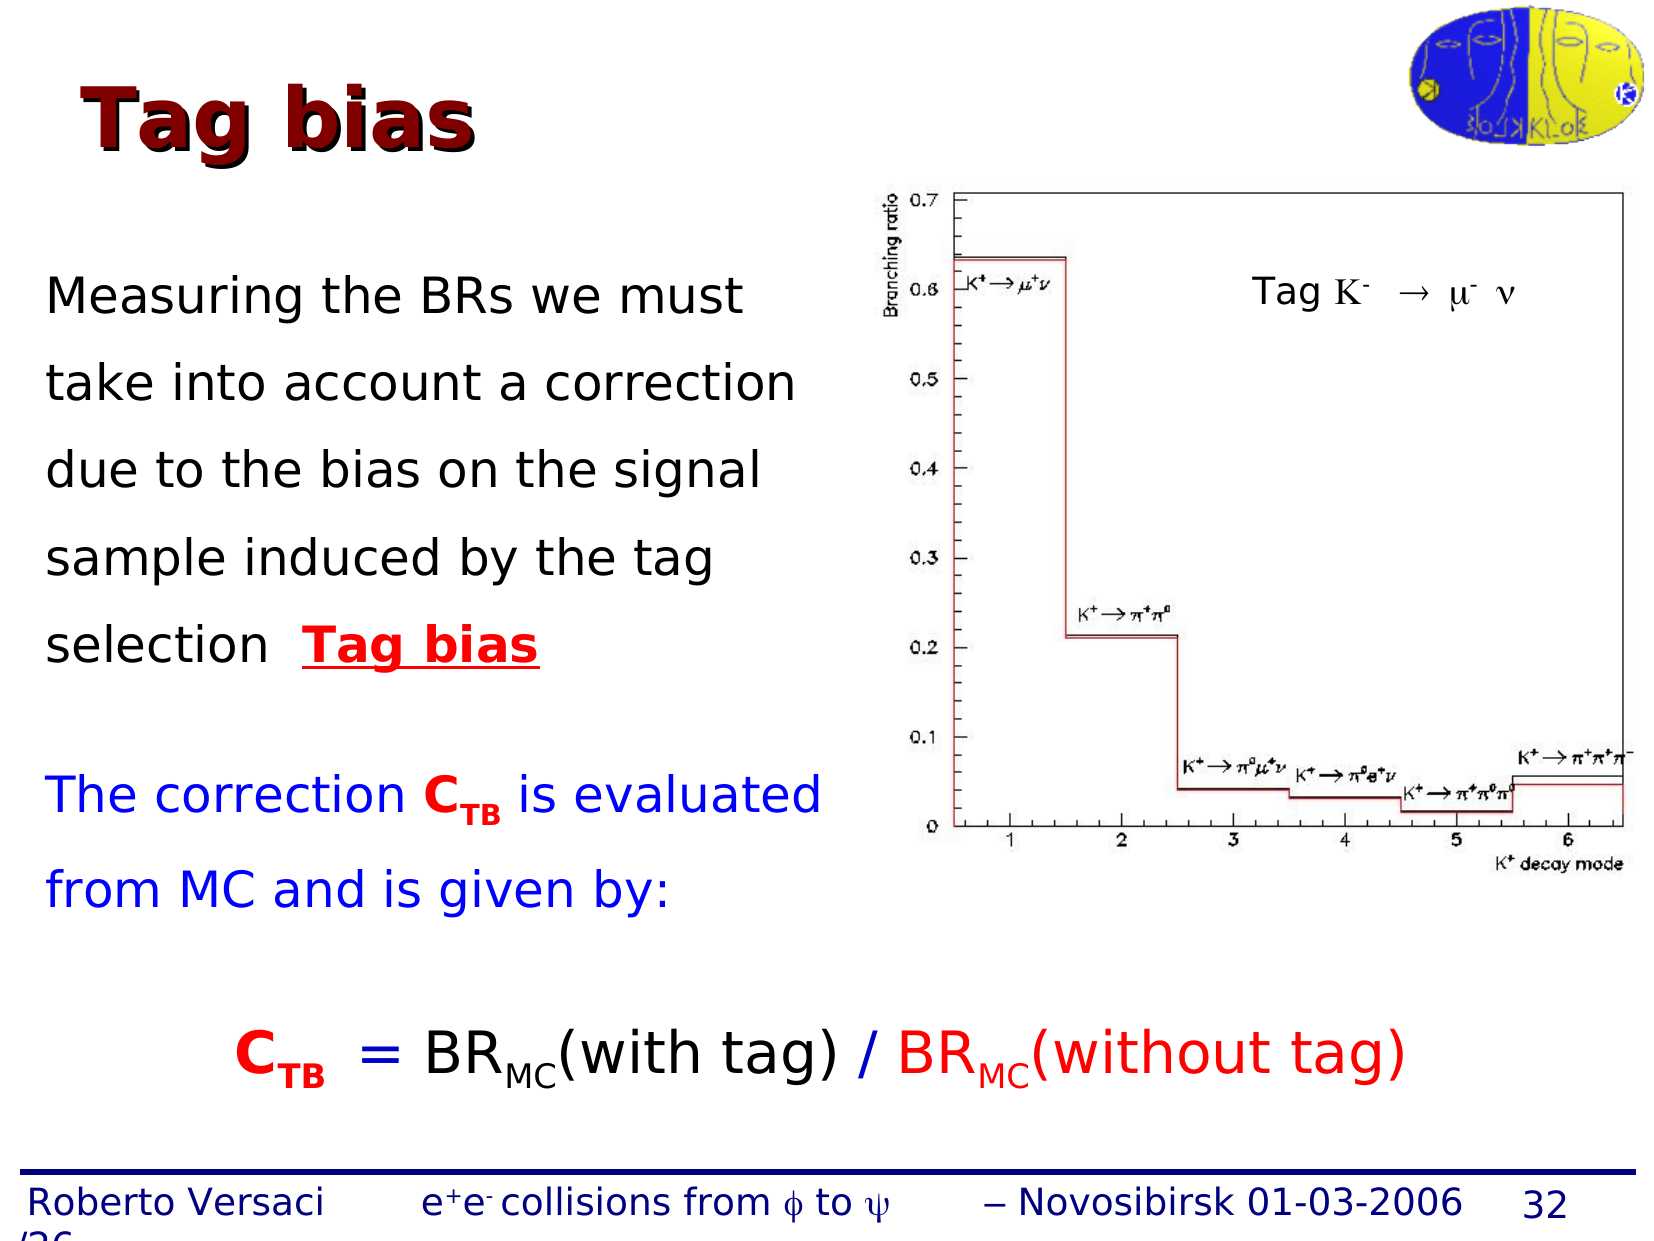

Tag bias
Measuring the BRs we must take into account a correction due to the bias on the signal sample induced by the tag selection Tag bias
The correction CTB is evaluated from MC and is given by:
Tag K- ® m- n
CTB = BRMC(with tag) / BRMC(without tag)
32